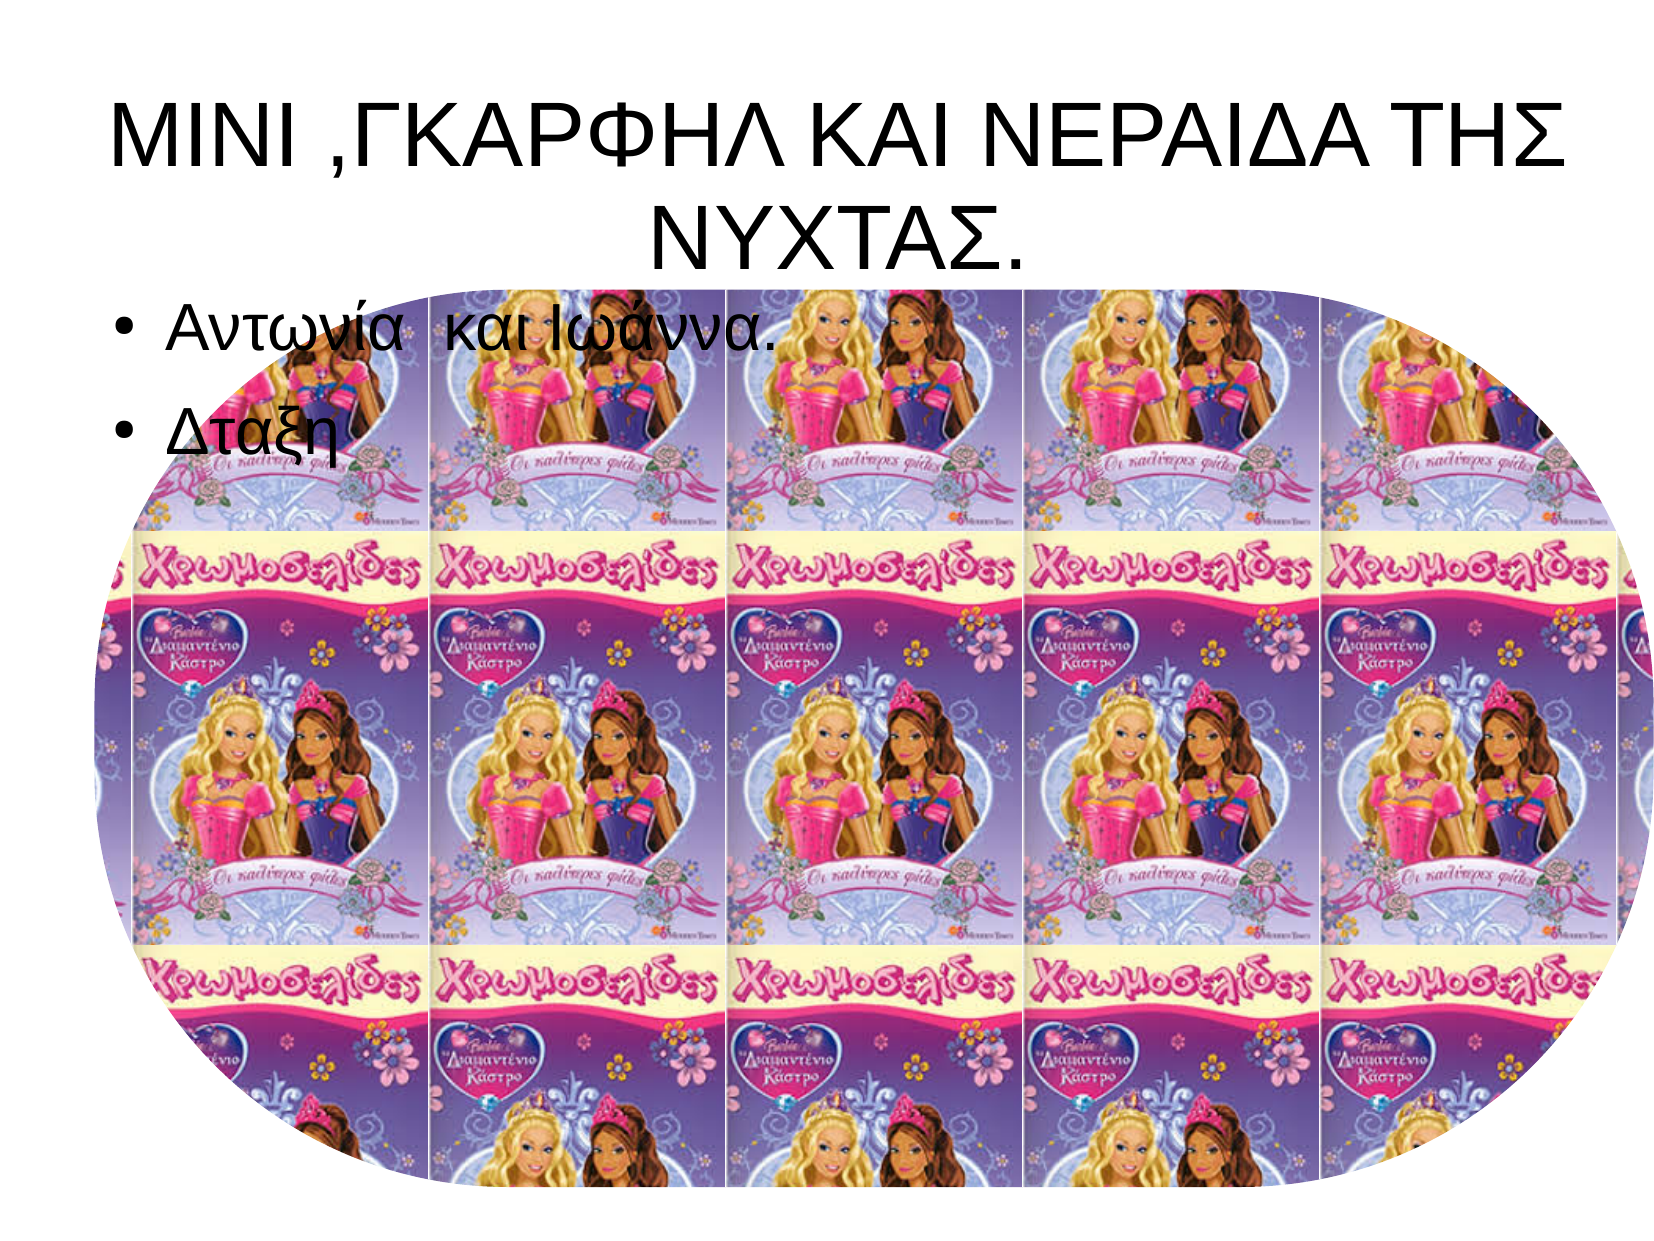

# ΜΙΝΙ ,ΓΚΑΡΦΗΛ ΚΑΙ ΝΕΡΑΙΔΑ ΤΗΣ ΝΥΧΤΑΣ.
Αντωνία και Ιωάννα.
Δταξη